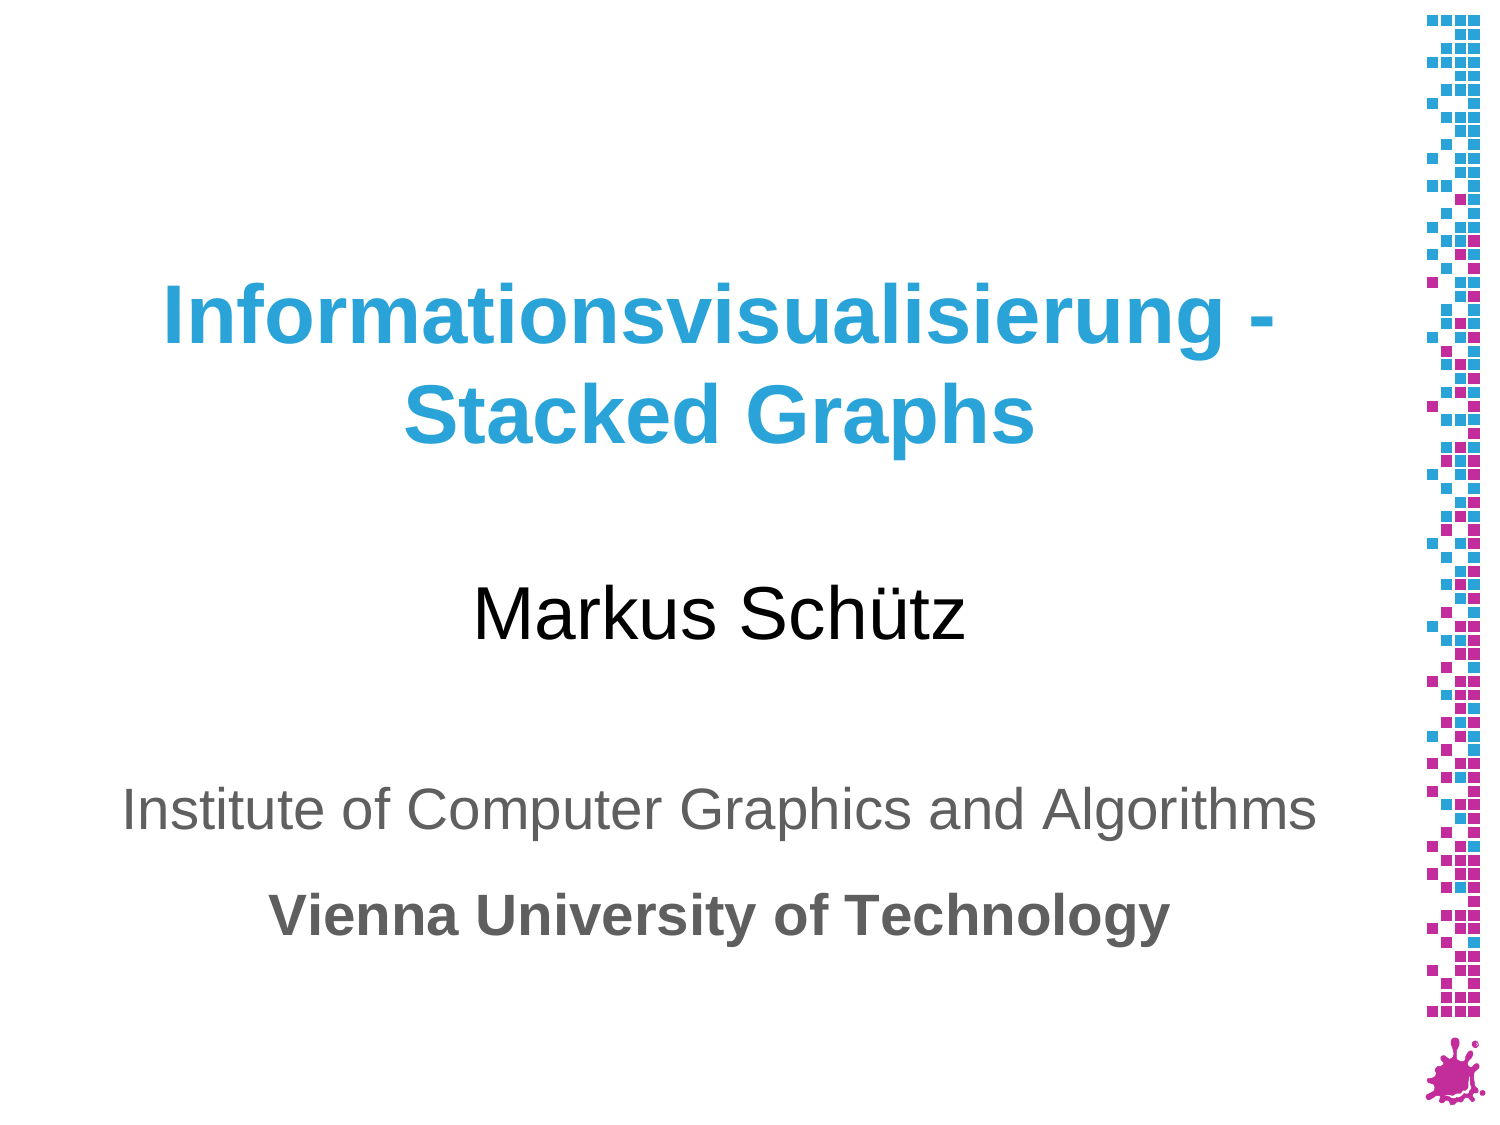

# Informationsvisualisierung - Stacked Graphs
Markus Schütz
Institute of Computer Graphics and Algorithms
Vienna University of Technology